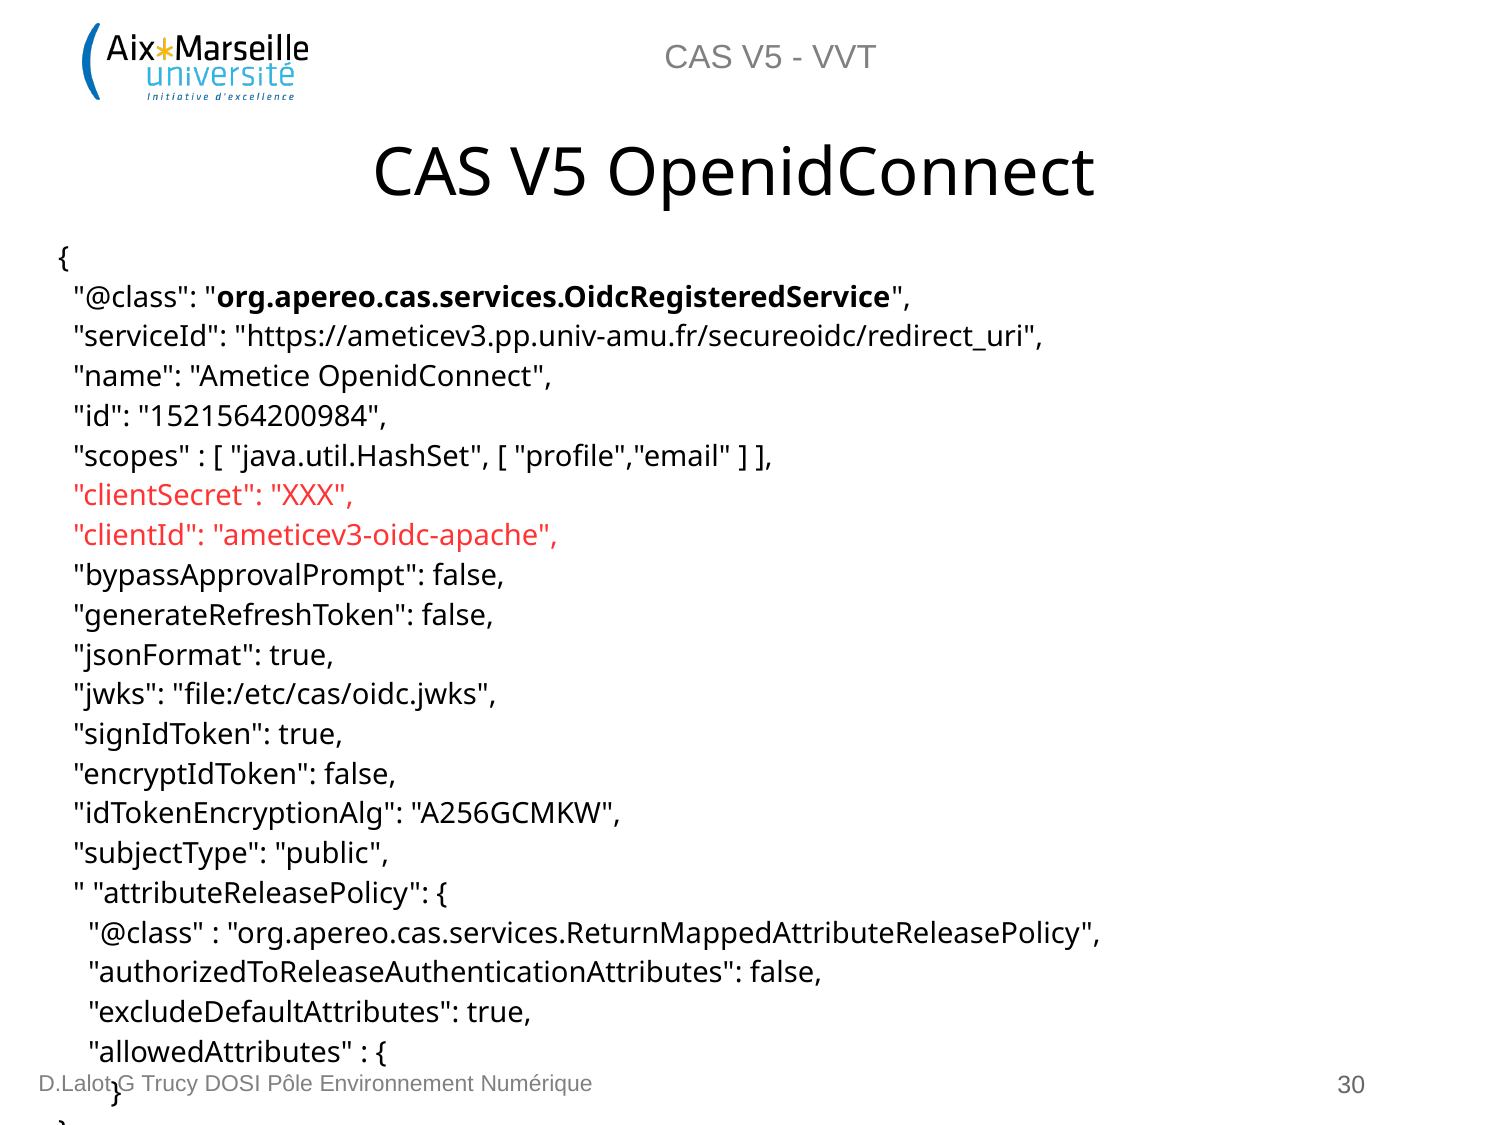

# CAS V5 OpenidConnect
{
 "@class": "org.apereo.cas.services.OidcRegisteredService",
 "serviceId": "https://ameticev3.pp.univ-amu.fr/secureoidc/redirect_uri",
 "name": "Ametice OpenidConnect",
 "id": "1521564200984",
 "scopes" : [ "java.util.HashSet", [ "profile","email" ] ],
 "clientSecret": "XXX",
 "clientId": "ameticev3-oidc-apache",
 "bypassApprovalPrompt": false,
 "generateRefreshToken": false,
 "jsonFormat": true,
 "jwks": "file:/etc/cas/oidc.jwks",
 "signIdToken": true,
 "encryptIdToken": false,
 "idTokenEncryptionAlg": "A256GCMKW",
 "subjectType": "public",
 " "attributeReleasePolicy": {
 "@class" : "org.apereo.cas.services.ReturnMappedAttributeReleasePolicy",
 "authorizedToReleaseAuthenticationAttributes": false,
 "excludeDefaultAttributes": true,
 "allowedAttributes" : {
 }
}